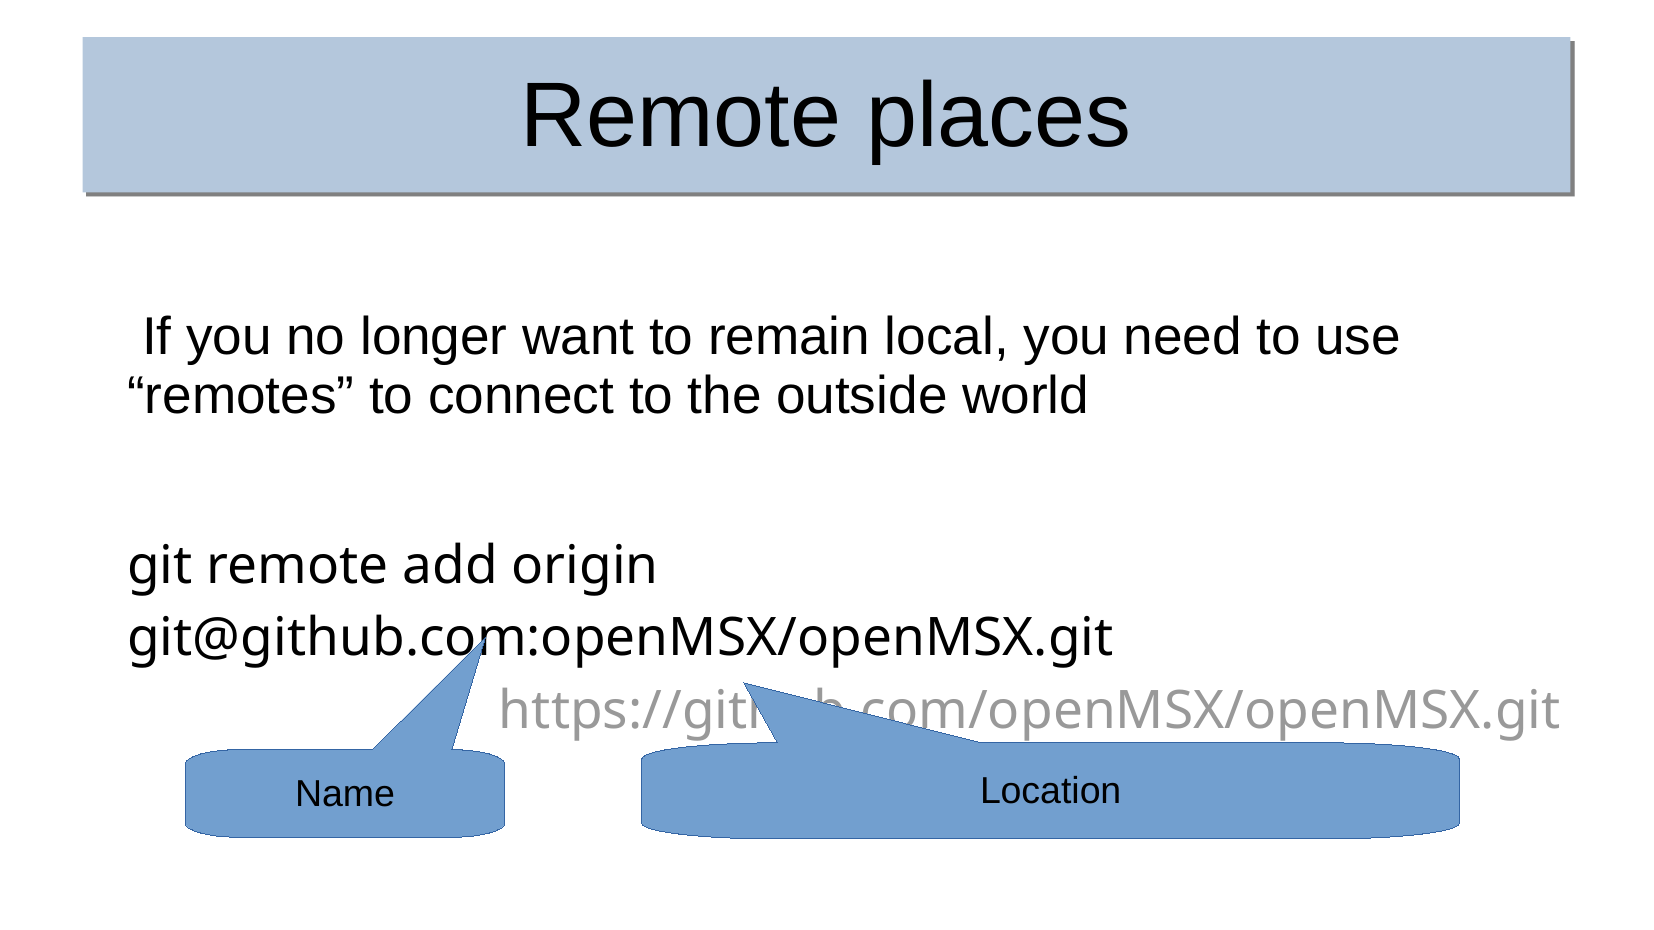

# Remote places
 If you no longer want to remain local, you need to use “remotes” to connect to the outside world
git remote add origin git@github.com:openMSX/openMSX.git
 https://github.com/openMSX/openMSX.git
Location
Name